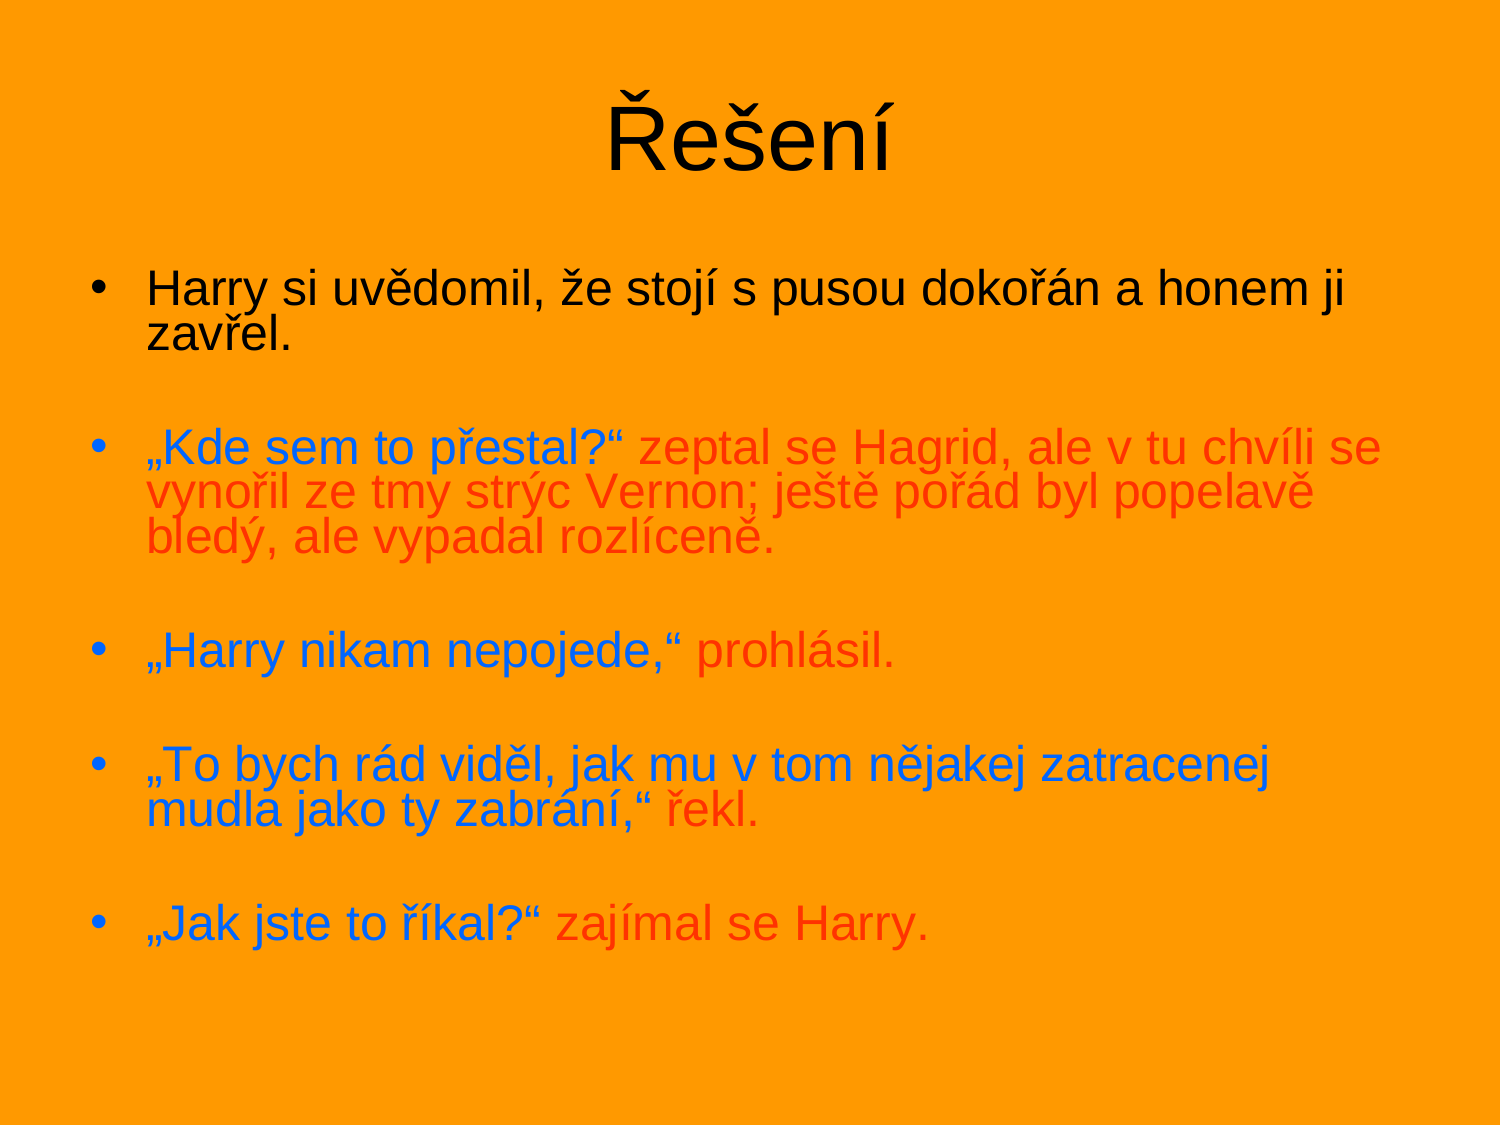

# Řešení
Harry si uvědomil, že stojí s pusou dokořán a honem ji zavřel.
„Kde sem to přestal?“ zeptal se Hagrid, ale v tu chvíli se vynořil ze tmy strýc Vernon; ještě pořád byl popelavě bledý, ale vypadal rozlíceně.
„Harry nikam nepojede,“ prohlásil.
„To bych rád viděl, jak mu v tom nějakej zatracenej mudla jako ty zabrání,“ řekl.
„Jak jste to říkal?“ zajímal se Harry.